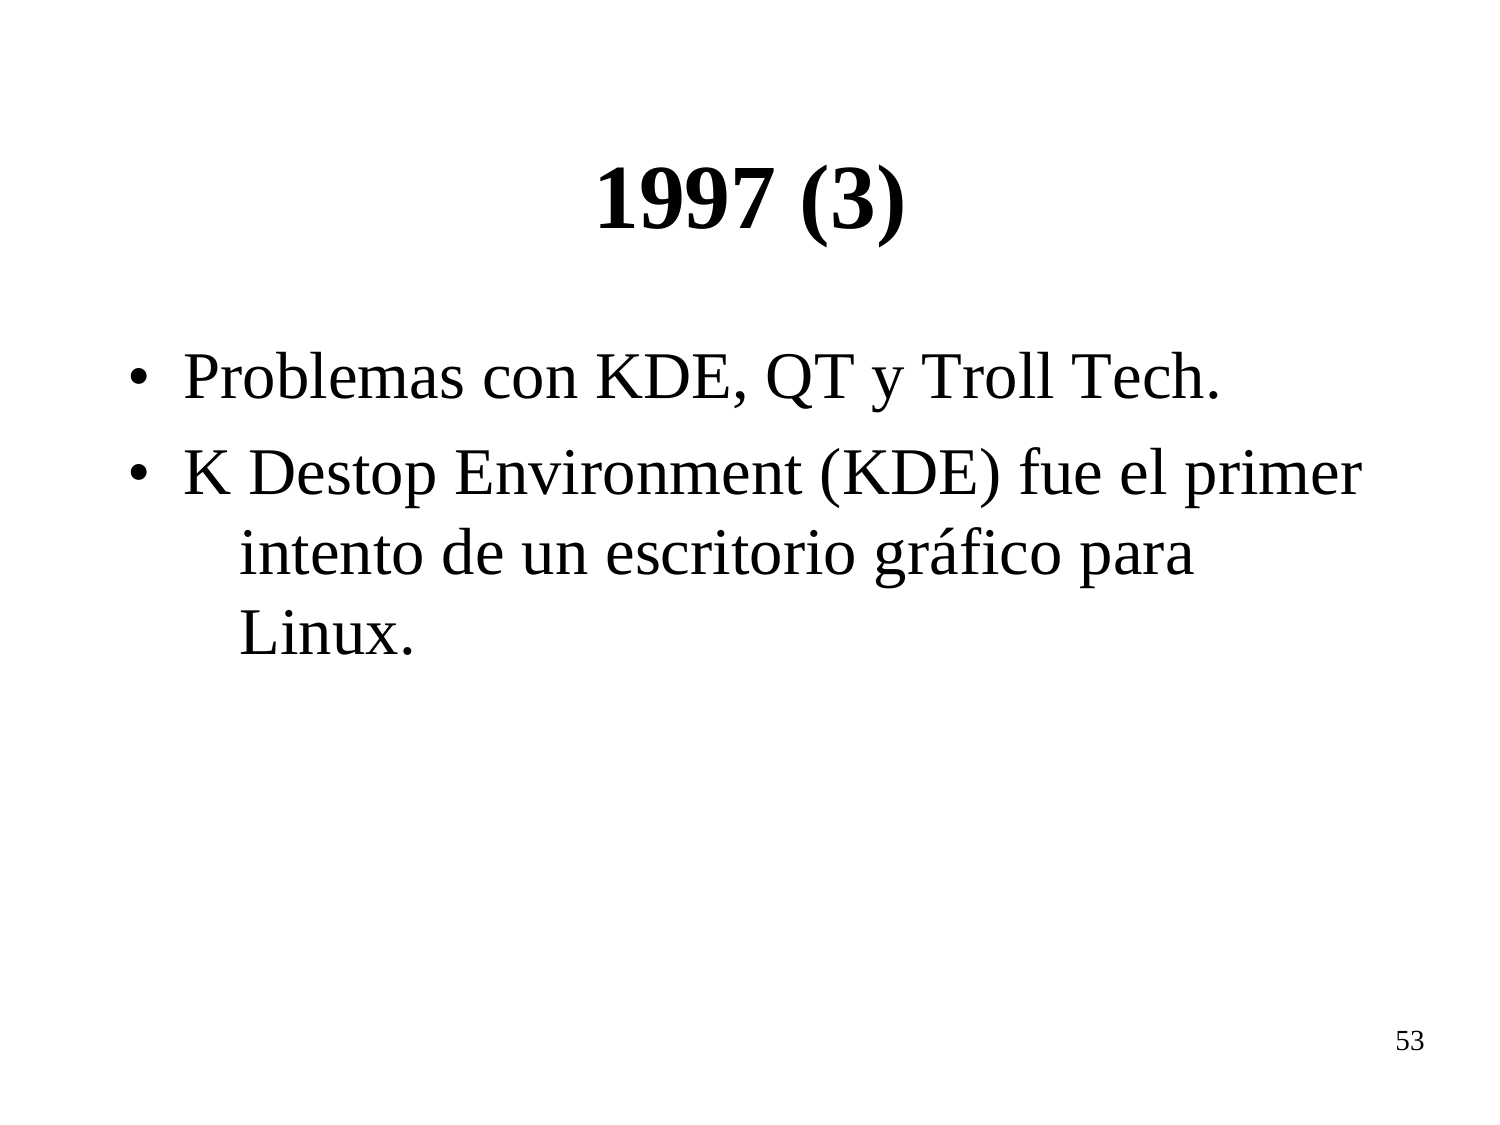

# 1997 (3)
Problemas con KDE, QT y Troll Tech.
K Destop Environment (KDE) fue el primer intento de un escritorio gráfico para Linux.
53